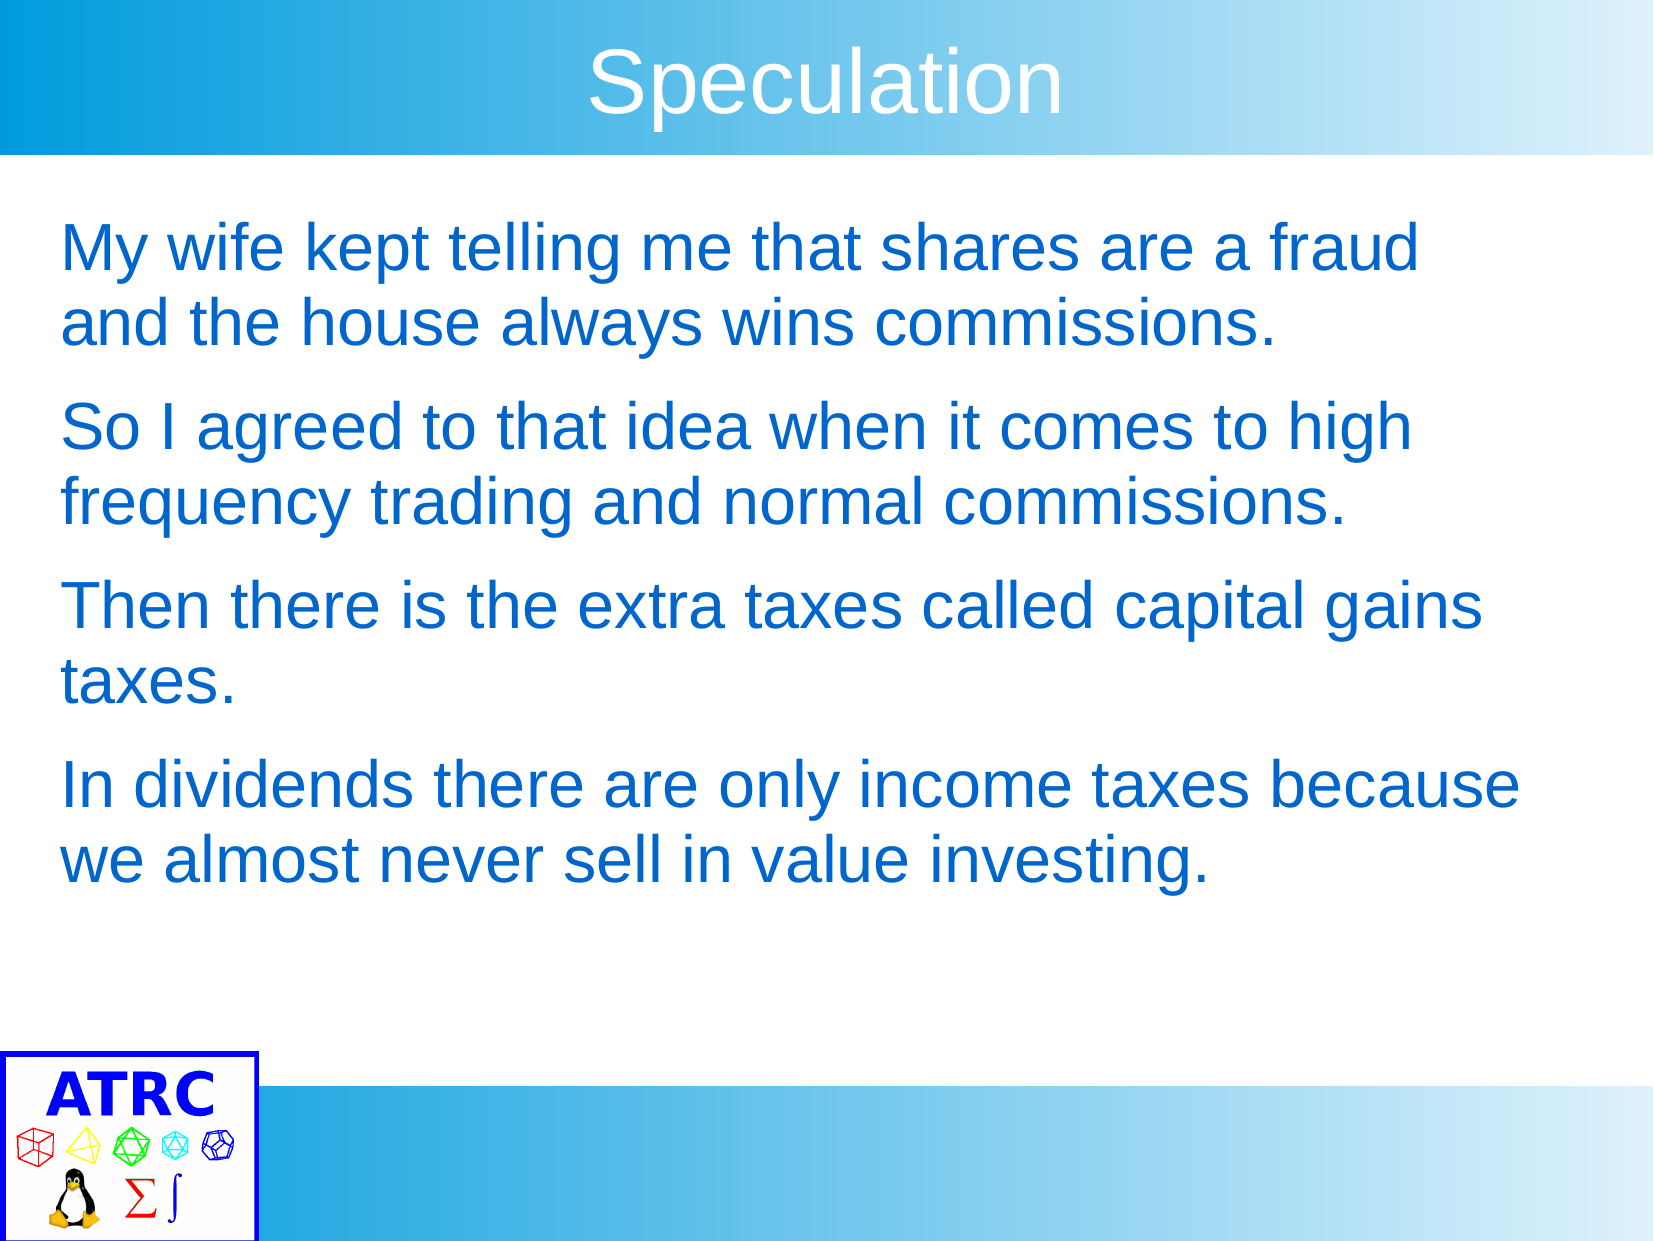

# Speculation
My wife kept telling me that shares are a fraud and the house always wins commissions.
So I agreed to that idea when it comes to high frequency trading and normal commissions.
Then there is the extra taxes called capital gains taxes.
In dividends there are only income taxes because we almost never sell in value investing.